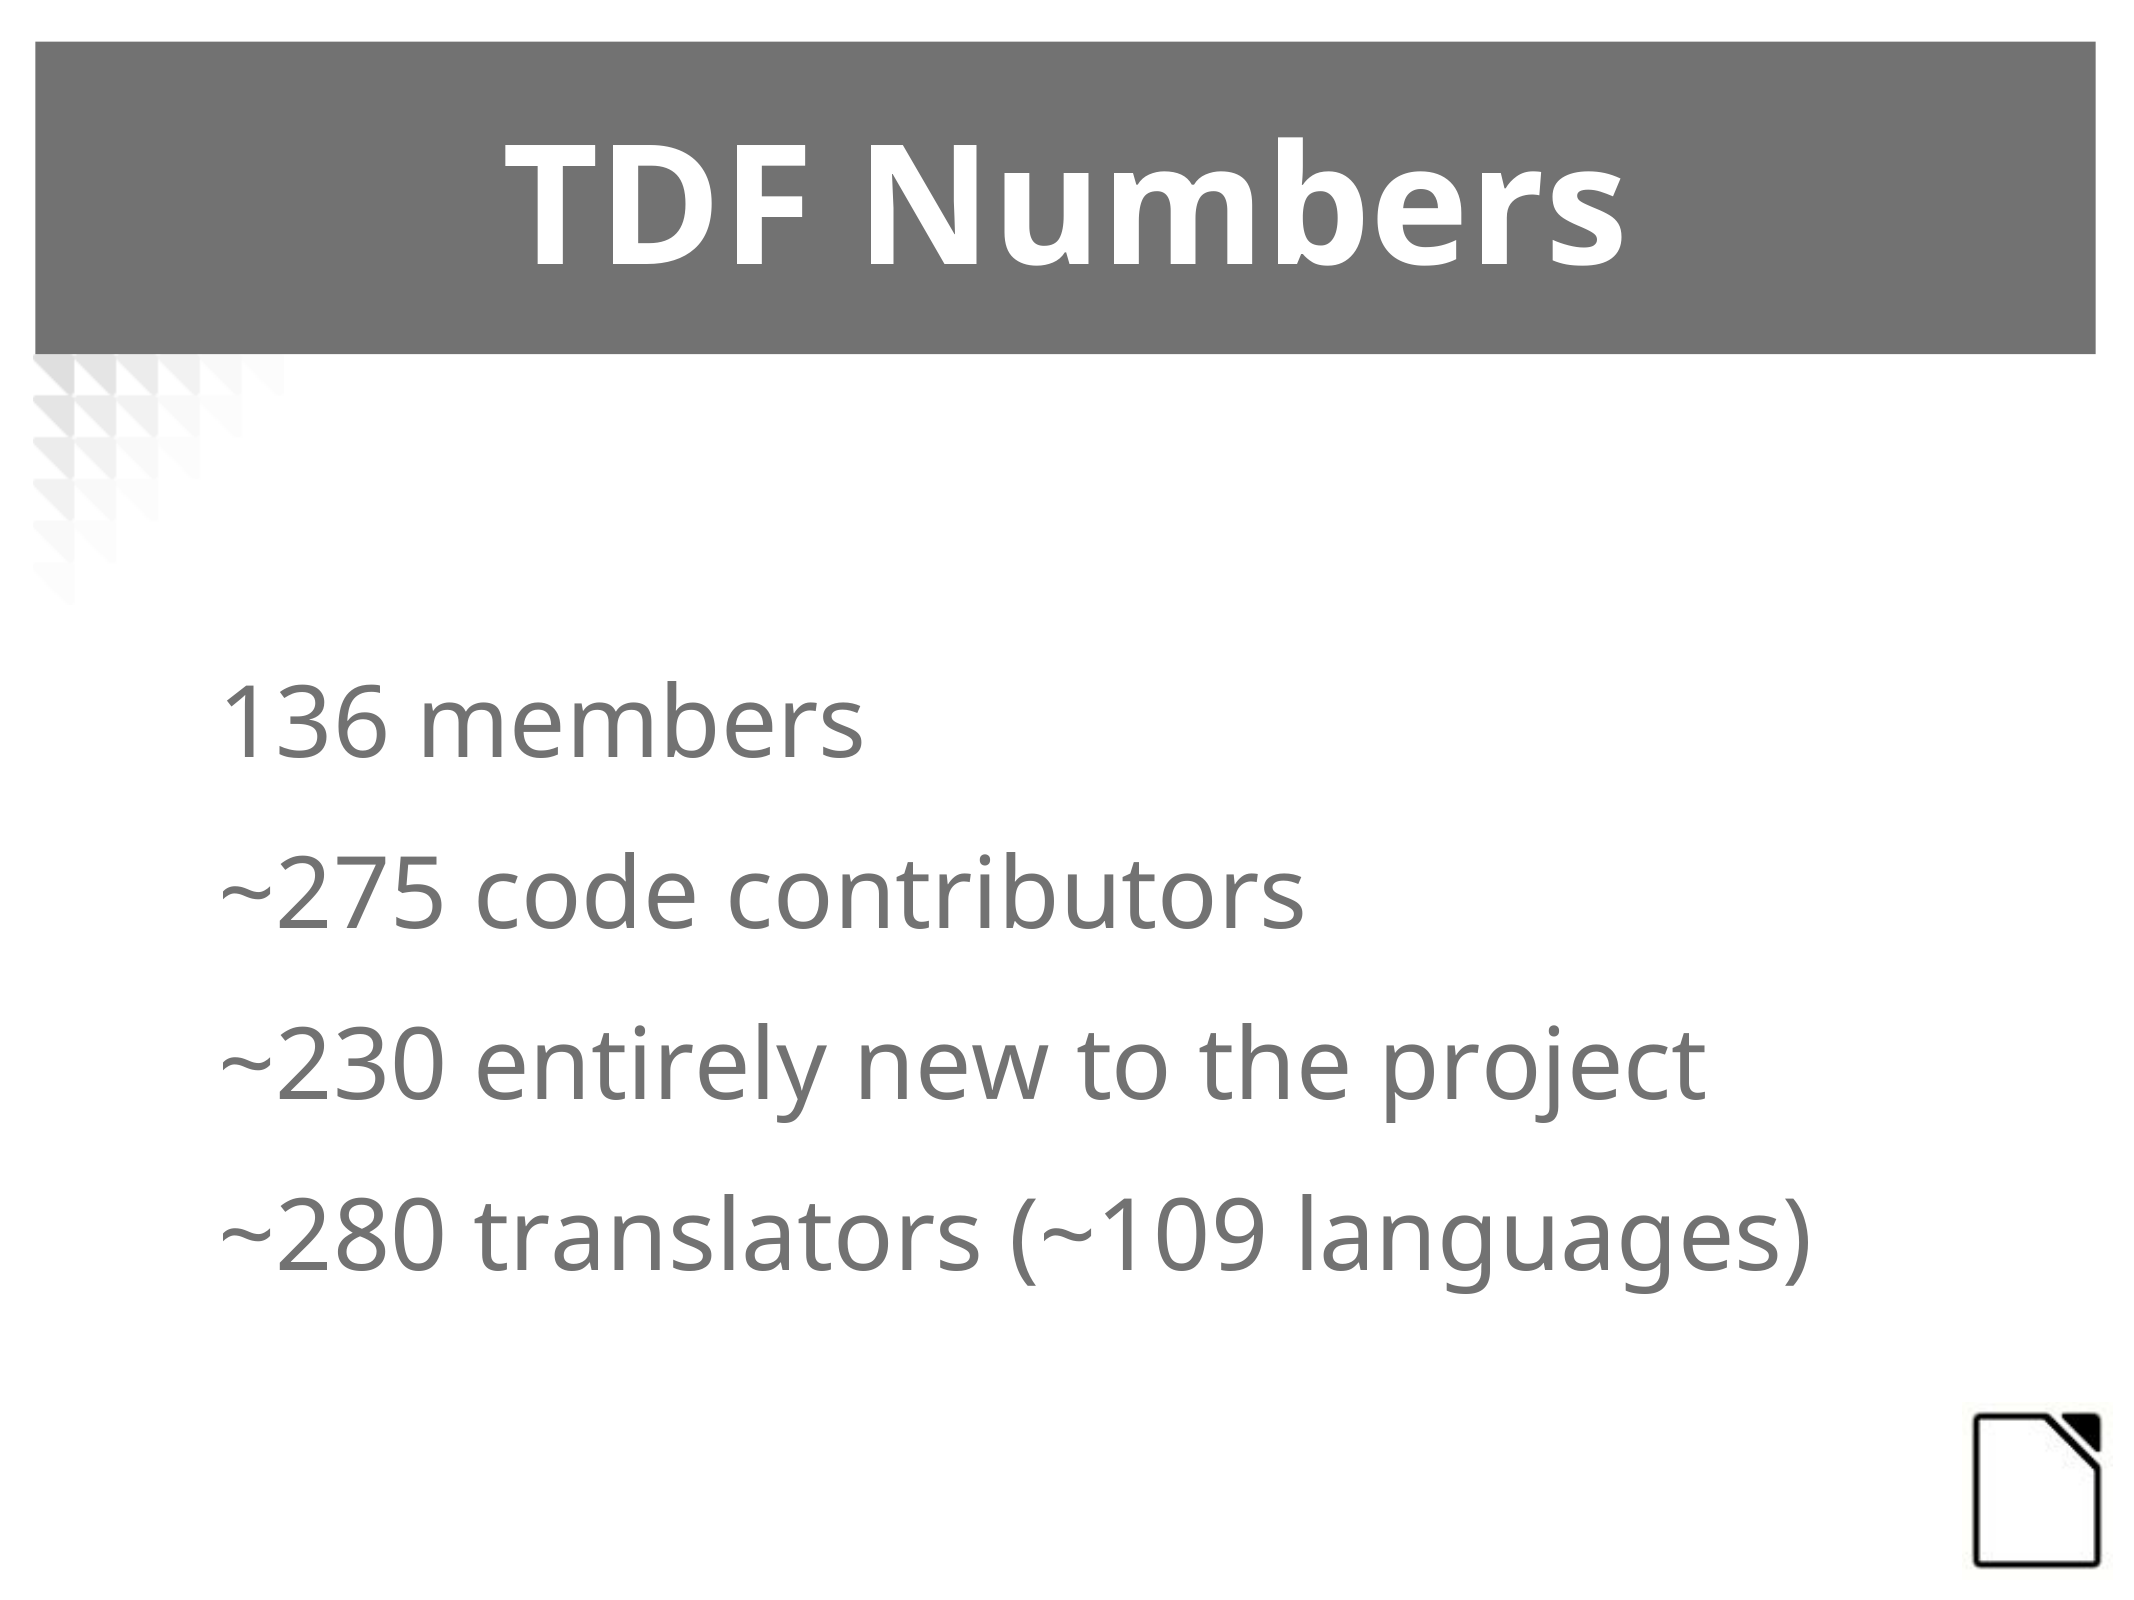

# TDF Numbers
136 members
~275 code contributors
~230 entirely new to the project
~280 translators (~109 languages)